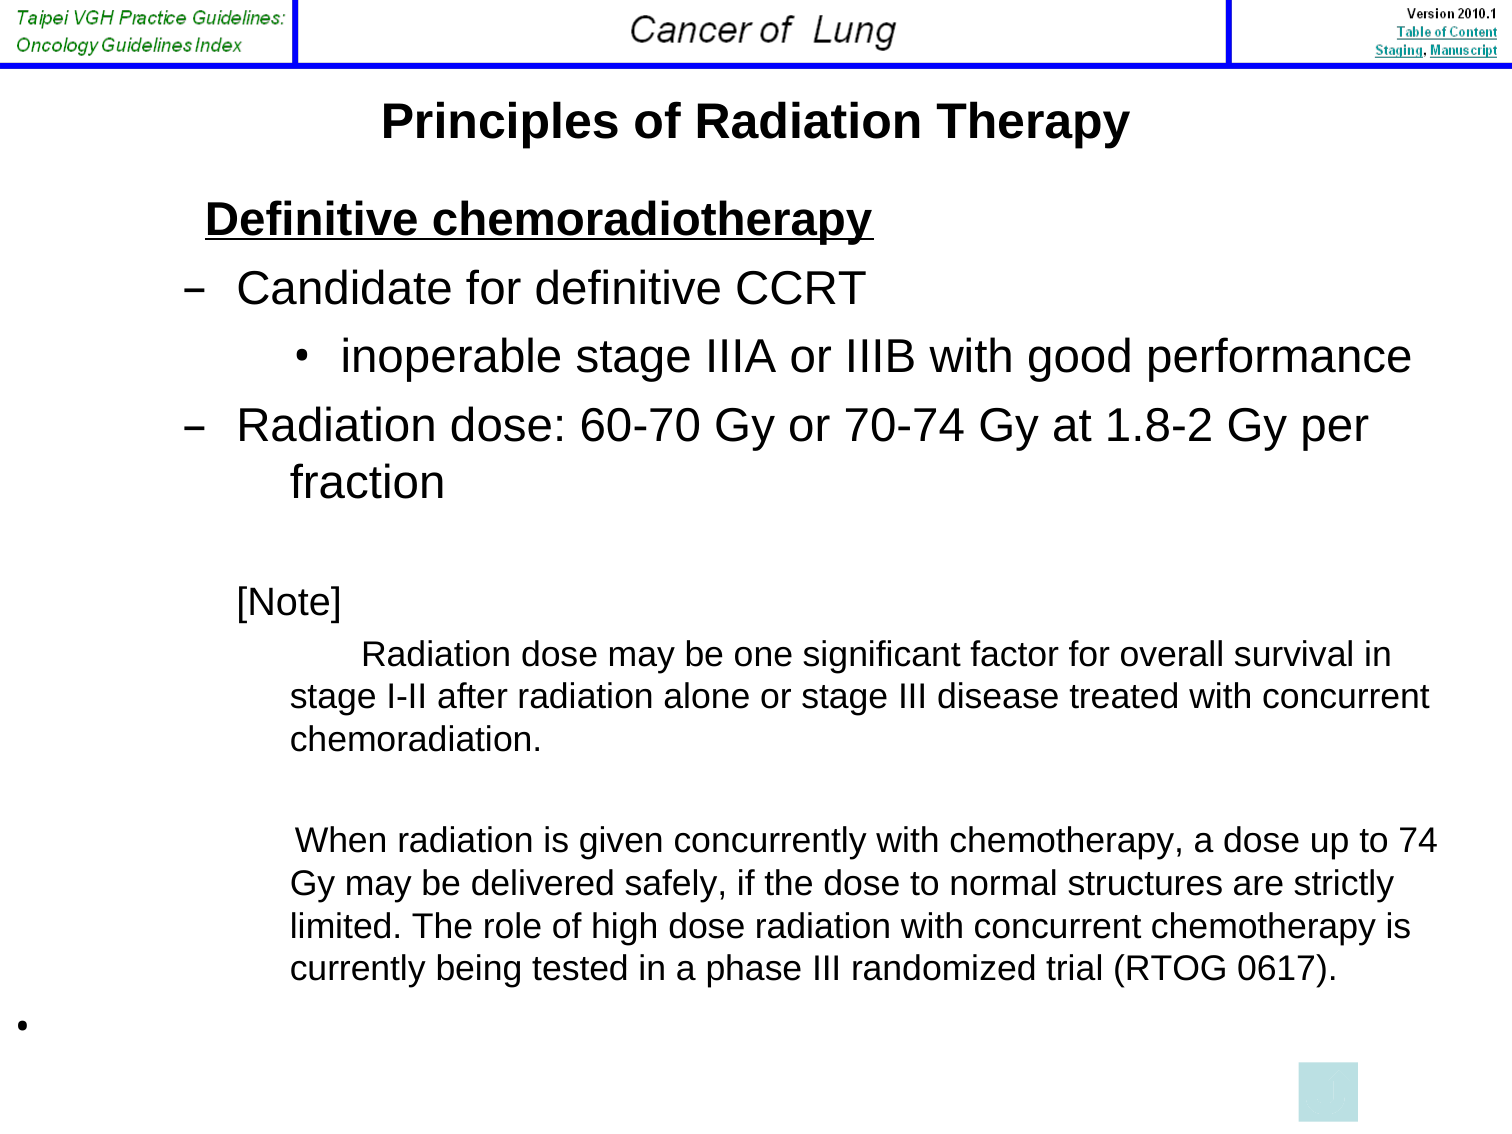

# Principles of Radiation Therapy
	Definitive chemoradiotherapy
Candidate for definitive CCRT
inoperable stage IIIA or IIIB with good performance
Radiation dose: 60-70 Gy or 70-74 Gy at 1.8-2 Gy per fraction
[Note]
	Radiation dose may be one significant factor for overall survival in stage I-II after radiation alone or stage III disease treated with concurrent chemoradiation.
 When radiation is given concurrently with chemotherapy, a dose up to 74 Gy may be delivered safely, if the dose to normal structures are strictly limited. The role of high dose radiation with concurrent chemotherapy is currently being tested in a phase III randomized trial (RTOG 0617).